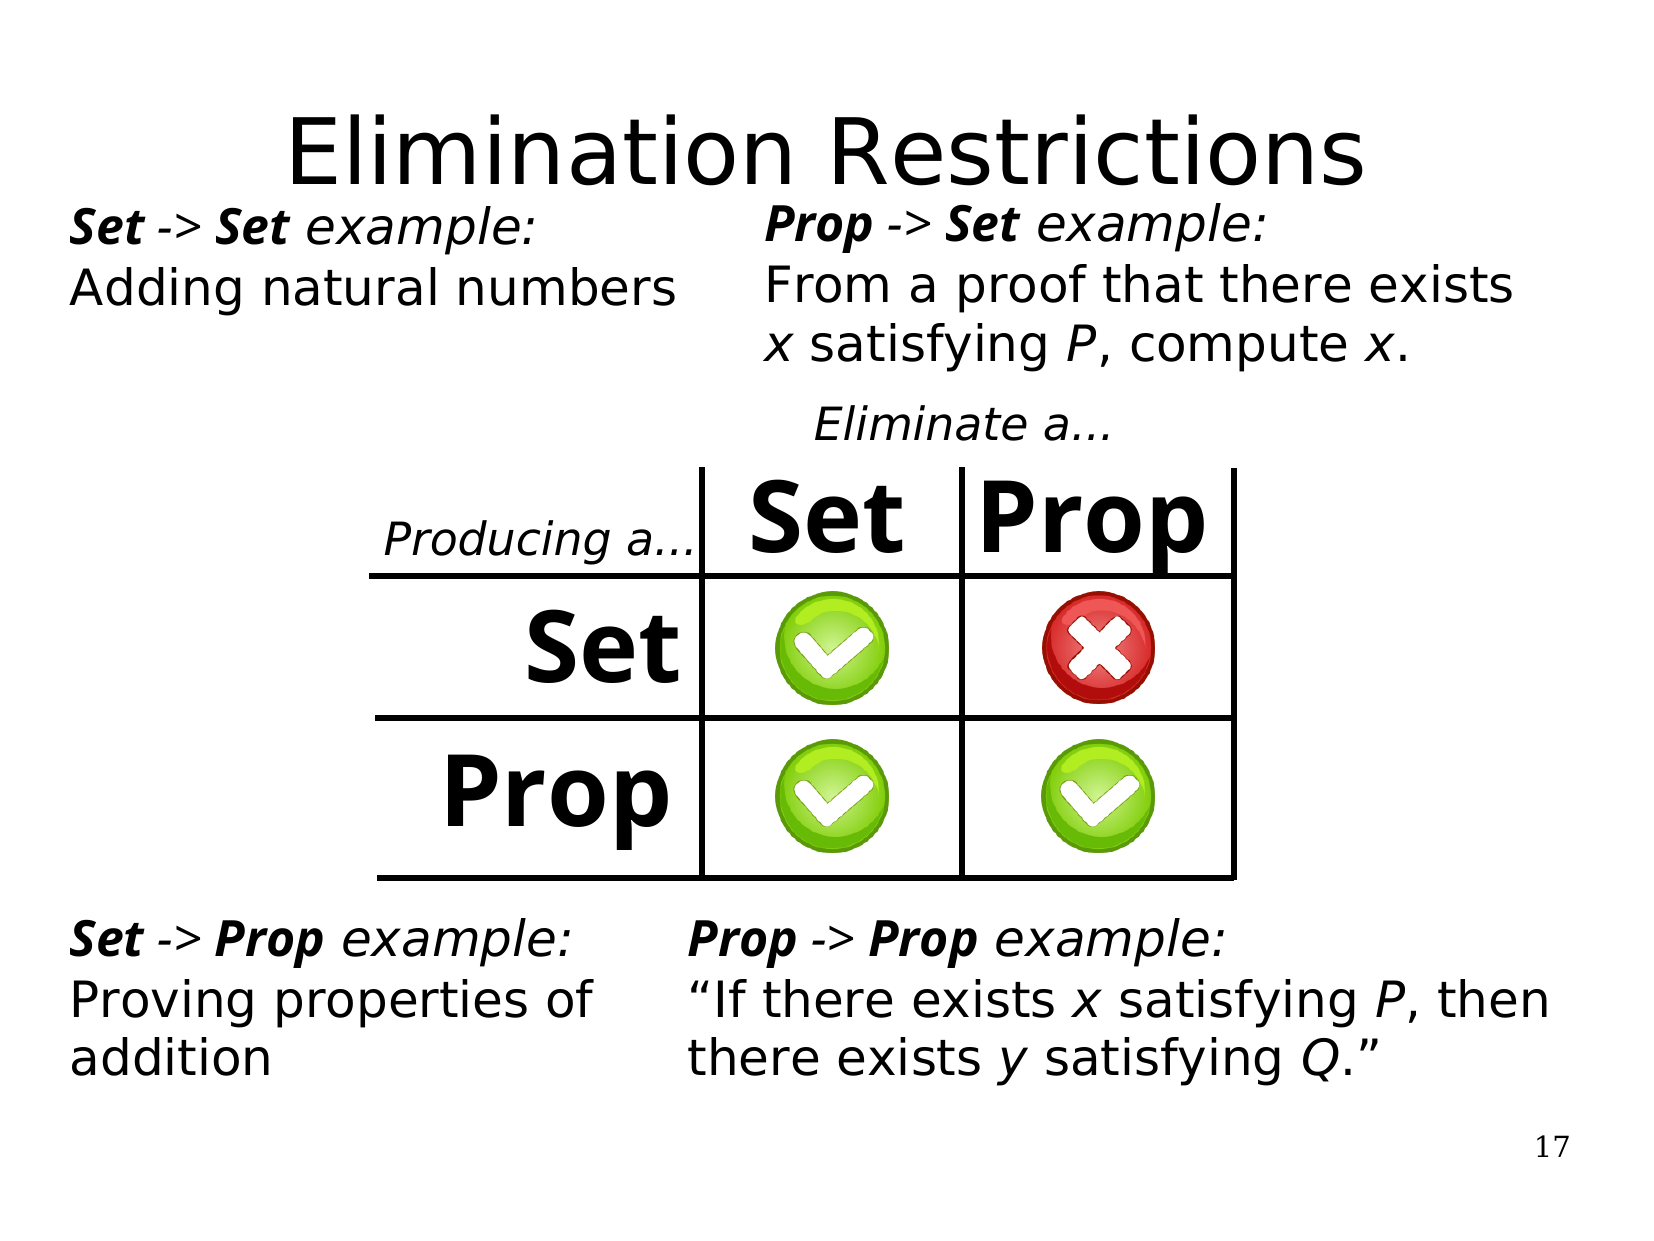

# Elimination Restrictions
Prop -> Set example:
From a proof that there exists x satisfying P, compute x.
Set -> Set example:
Adding natural numbers
Eliminate a...
Prop
Set
Producing a...
Set
Prop
Set -> Prop example:
Proving properties of addition
Prop -> Prop example:
“If there exists x satisfying P, then there exists y satisfying Q.”
17